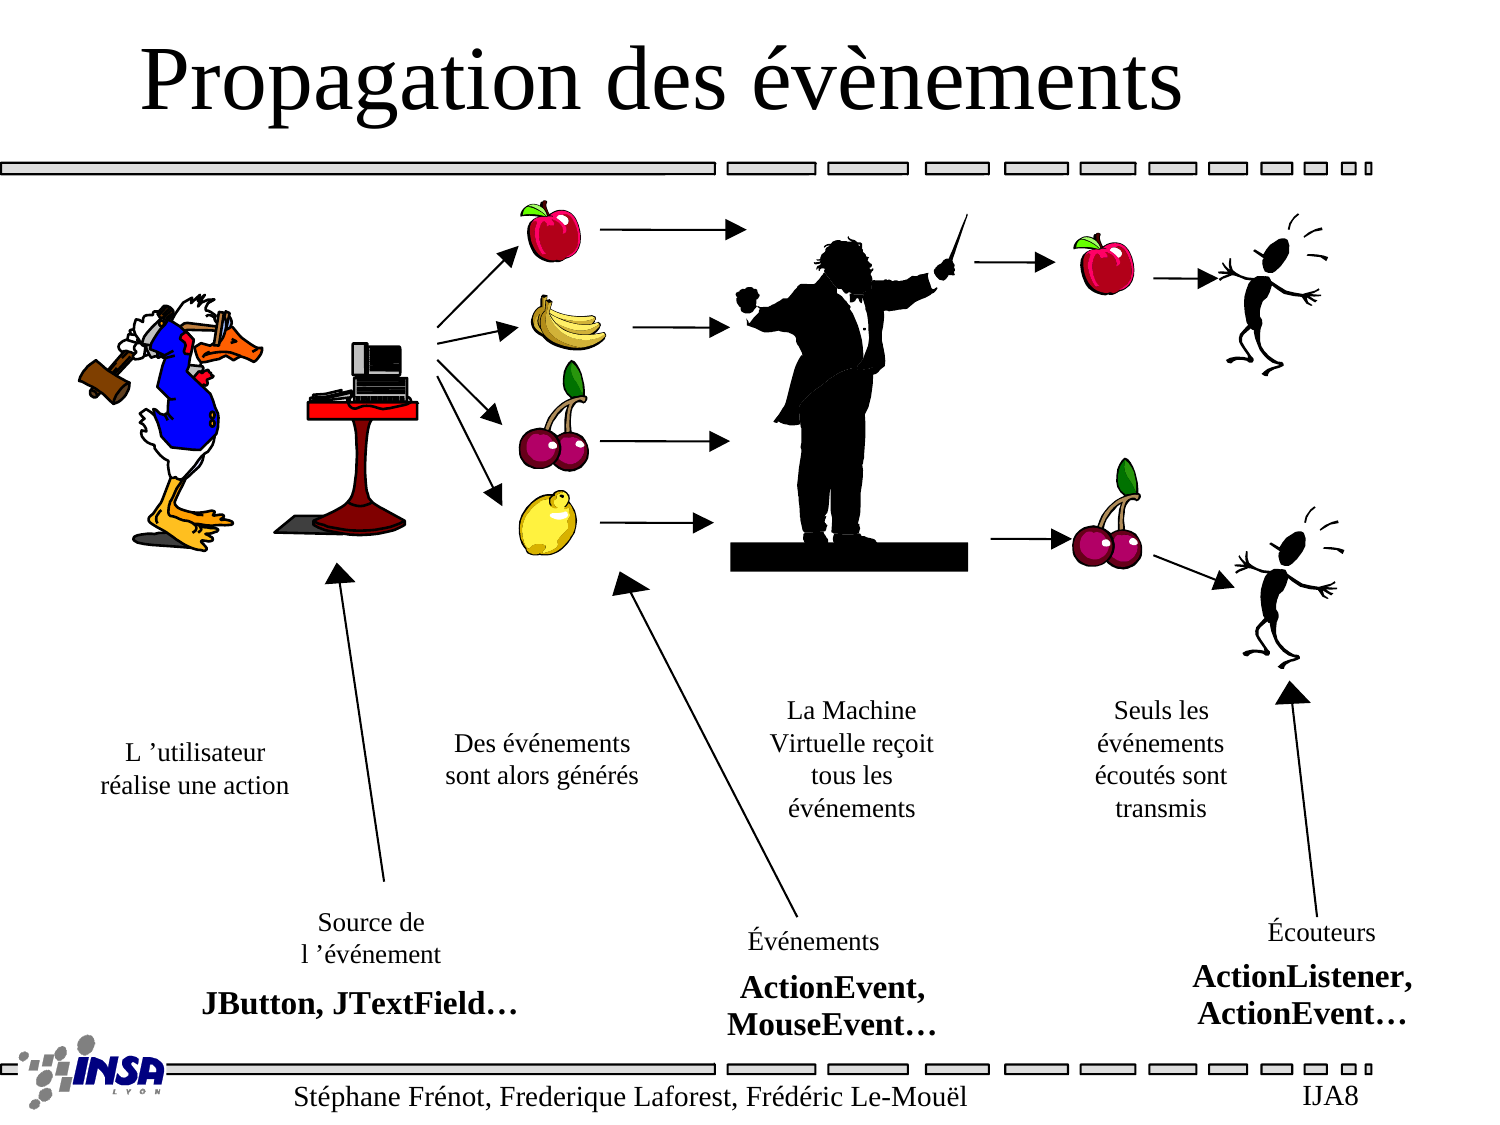

# Propagation des évènements
La Machine
Seuls les
Des événements
Virtuelle reçoit
événements
L ’utilisateur
sont alors générés
tous les
écoutés sont
réalise une action
événements
transmis
Source de
Écouteurs
Événements
l ’événement
ActionListener,
ActionEvent…
ActionEvent,
MouseEvent…
JButton, JTextField…